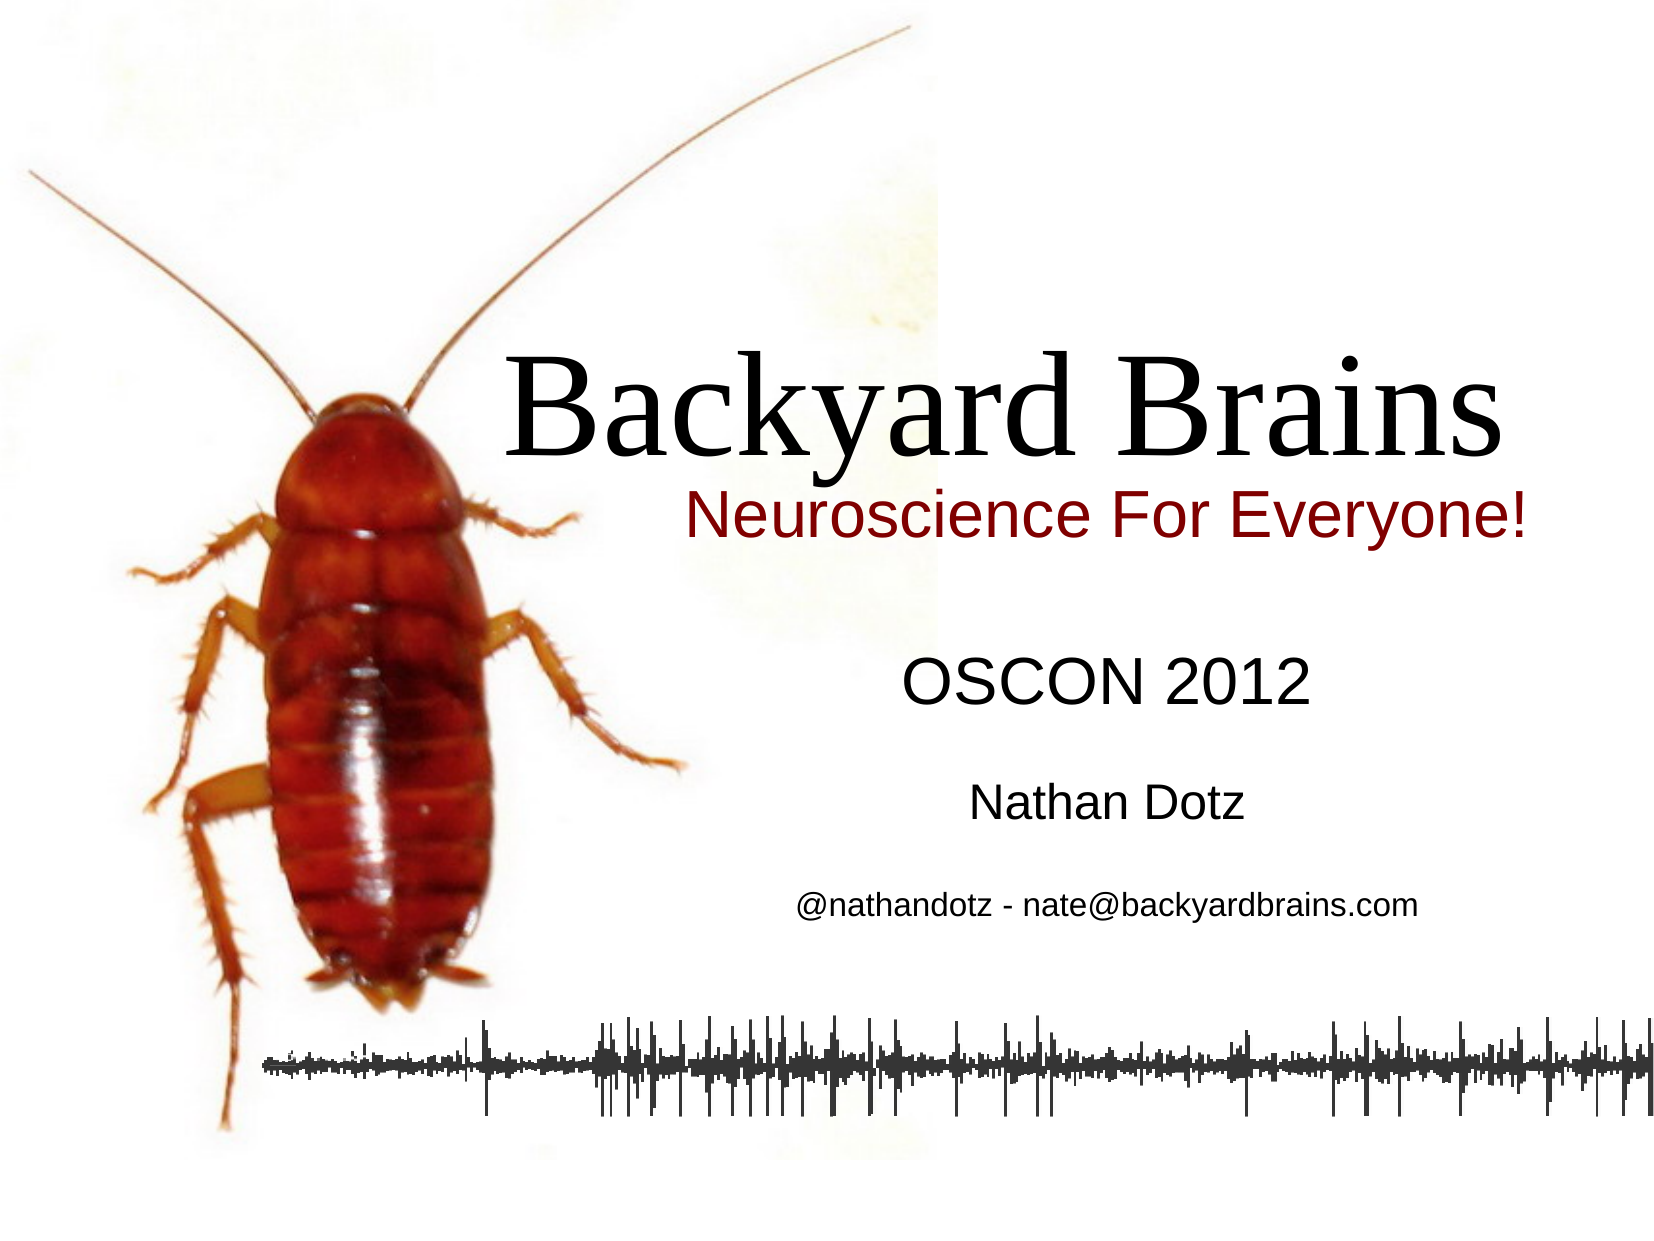

Backyard Brains
# Neuroscience For Everyone!
OSCON 2012
Nathan Dotz
@nathandotz - nate@backyardbrains.com